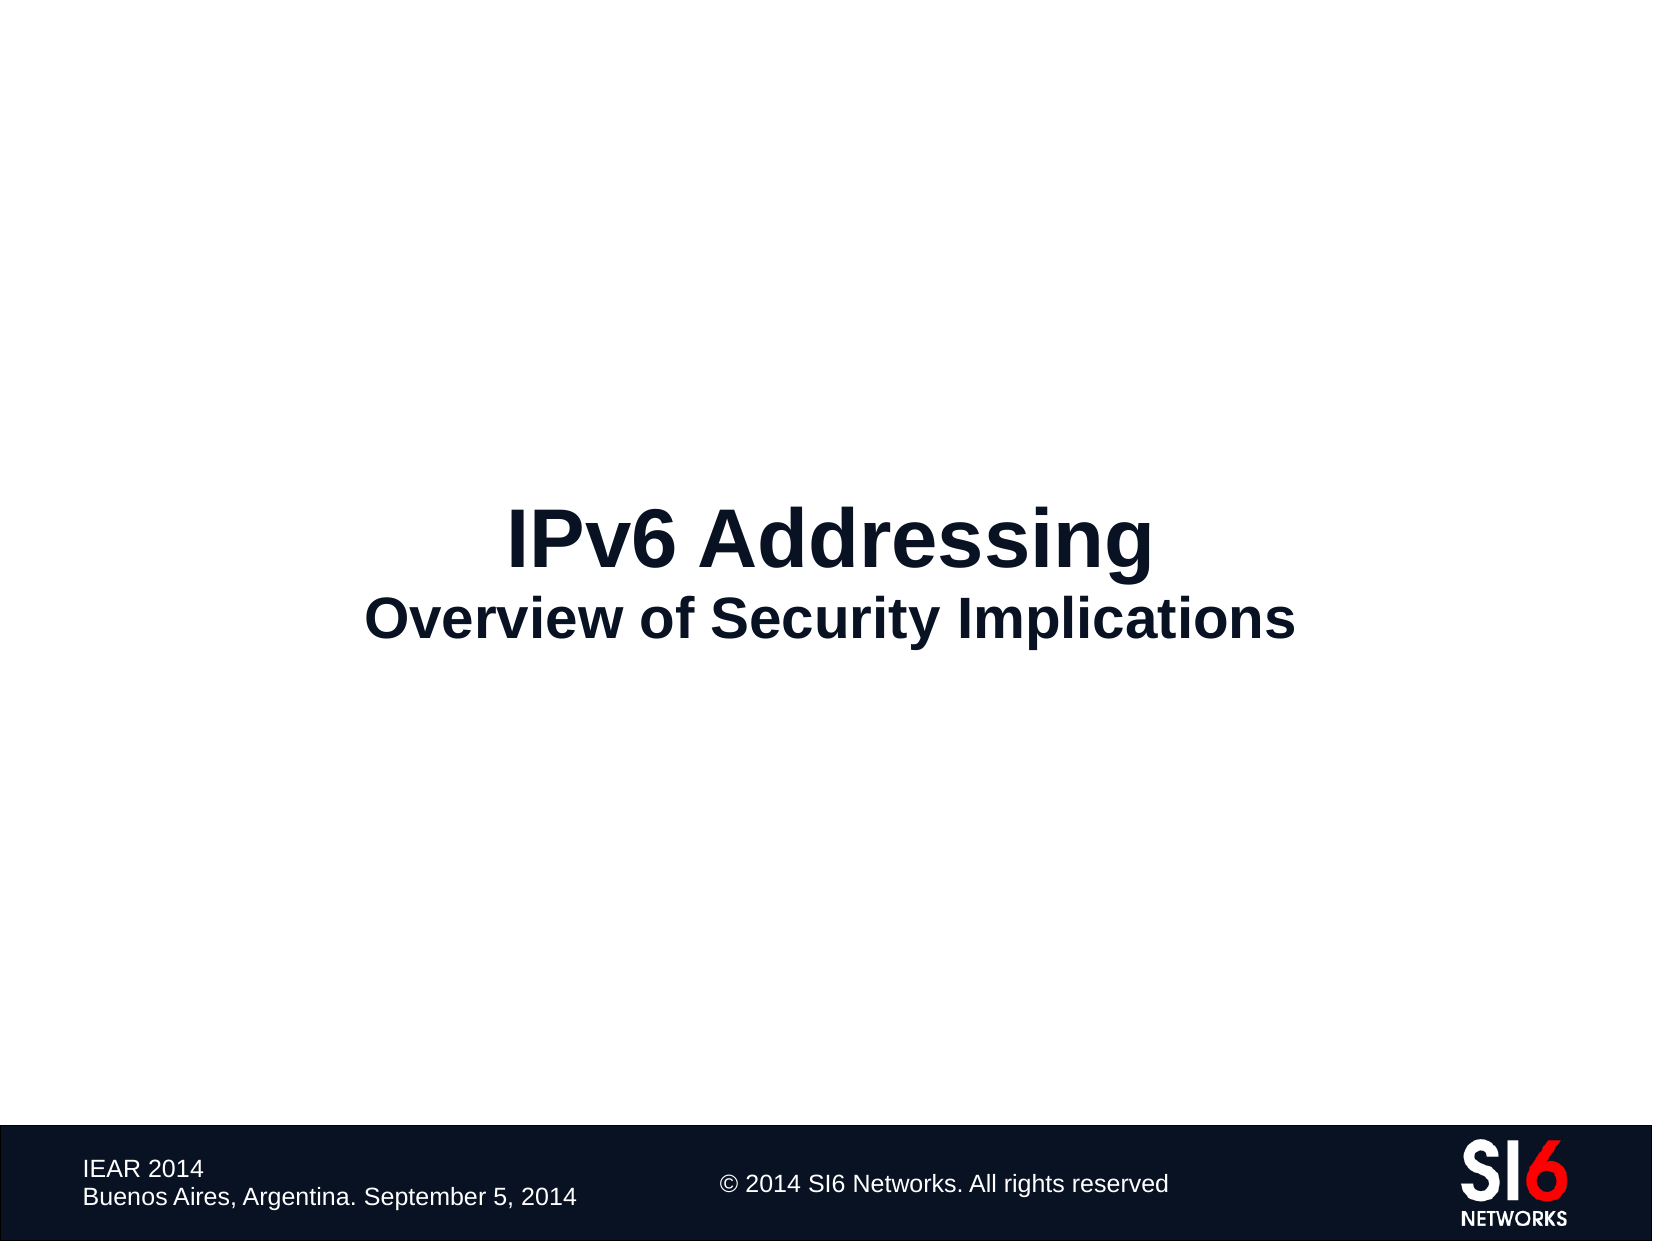

# IPv6 Addressing Overview of Security Implications
12